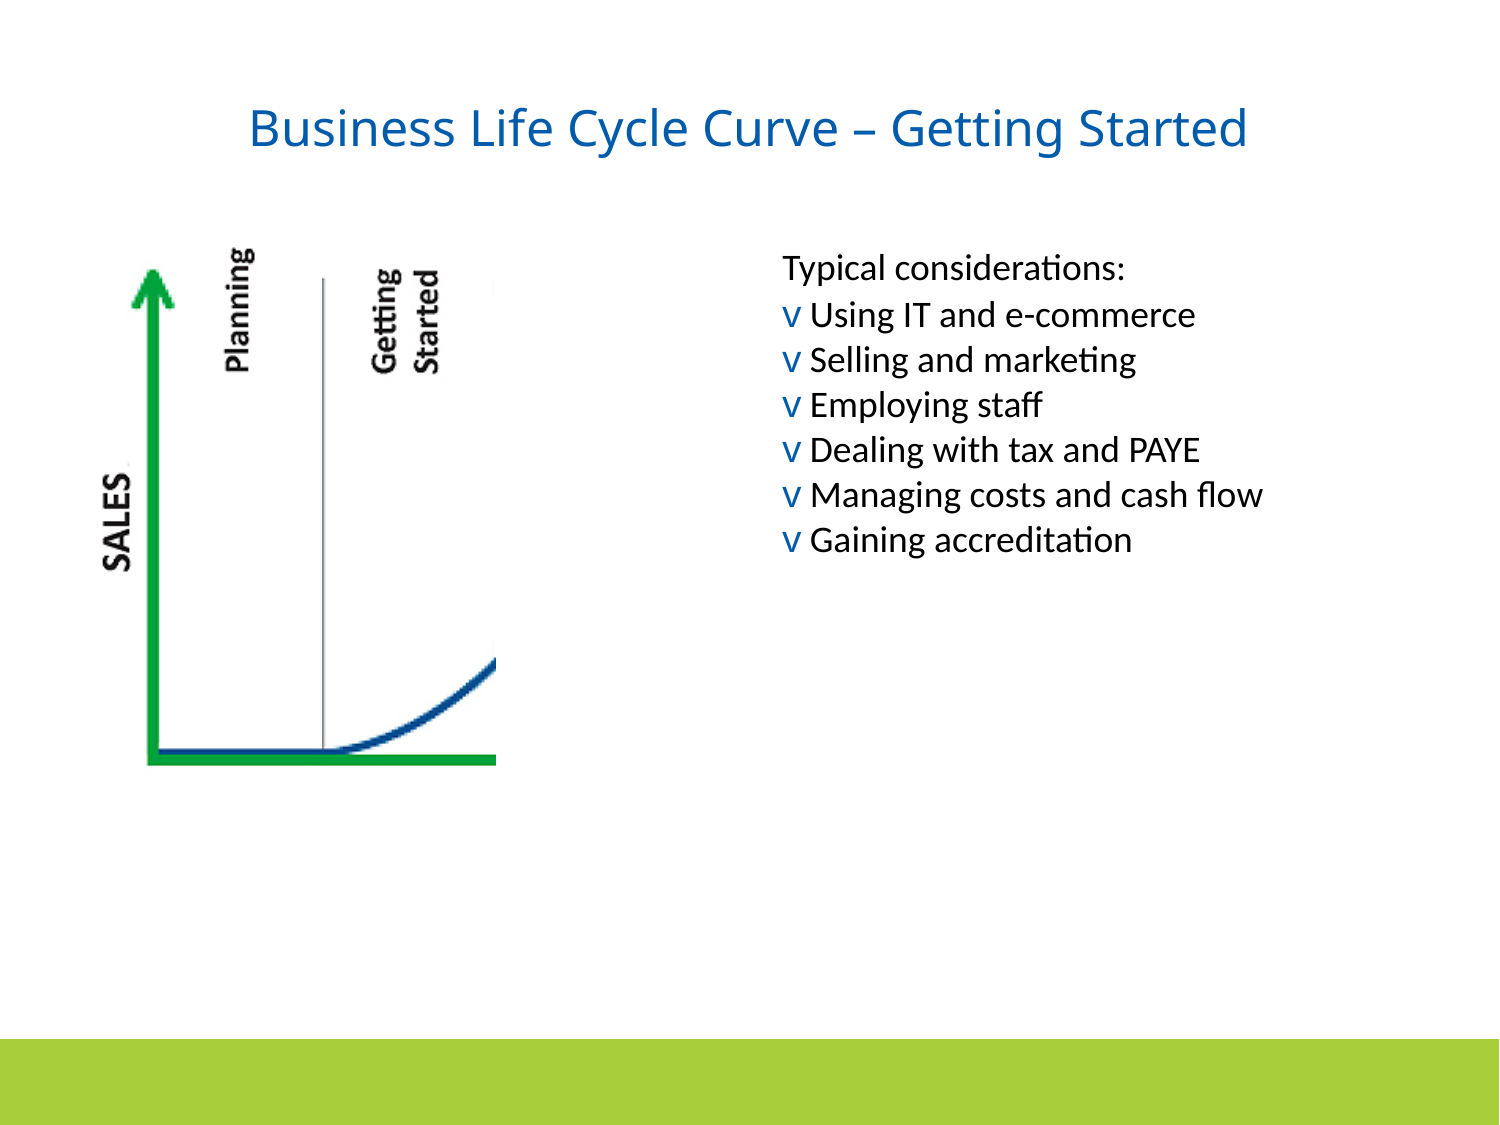

Business Life Cycle Curve – Getting Started
Typical considerations:
v Using IT and e-commerce
v Selling and marketing
v Employing staff
v Dealing with tax and PAYE
v Managing costs and cash flow
v Gaining accreditation